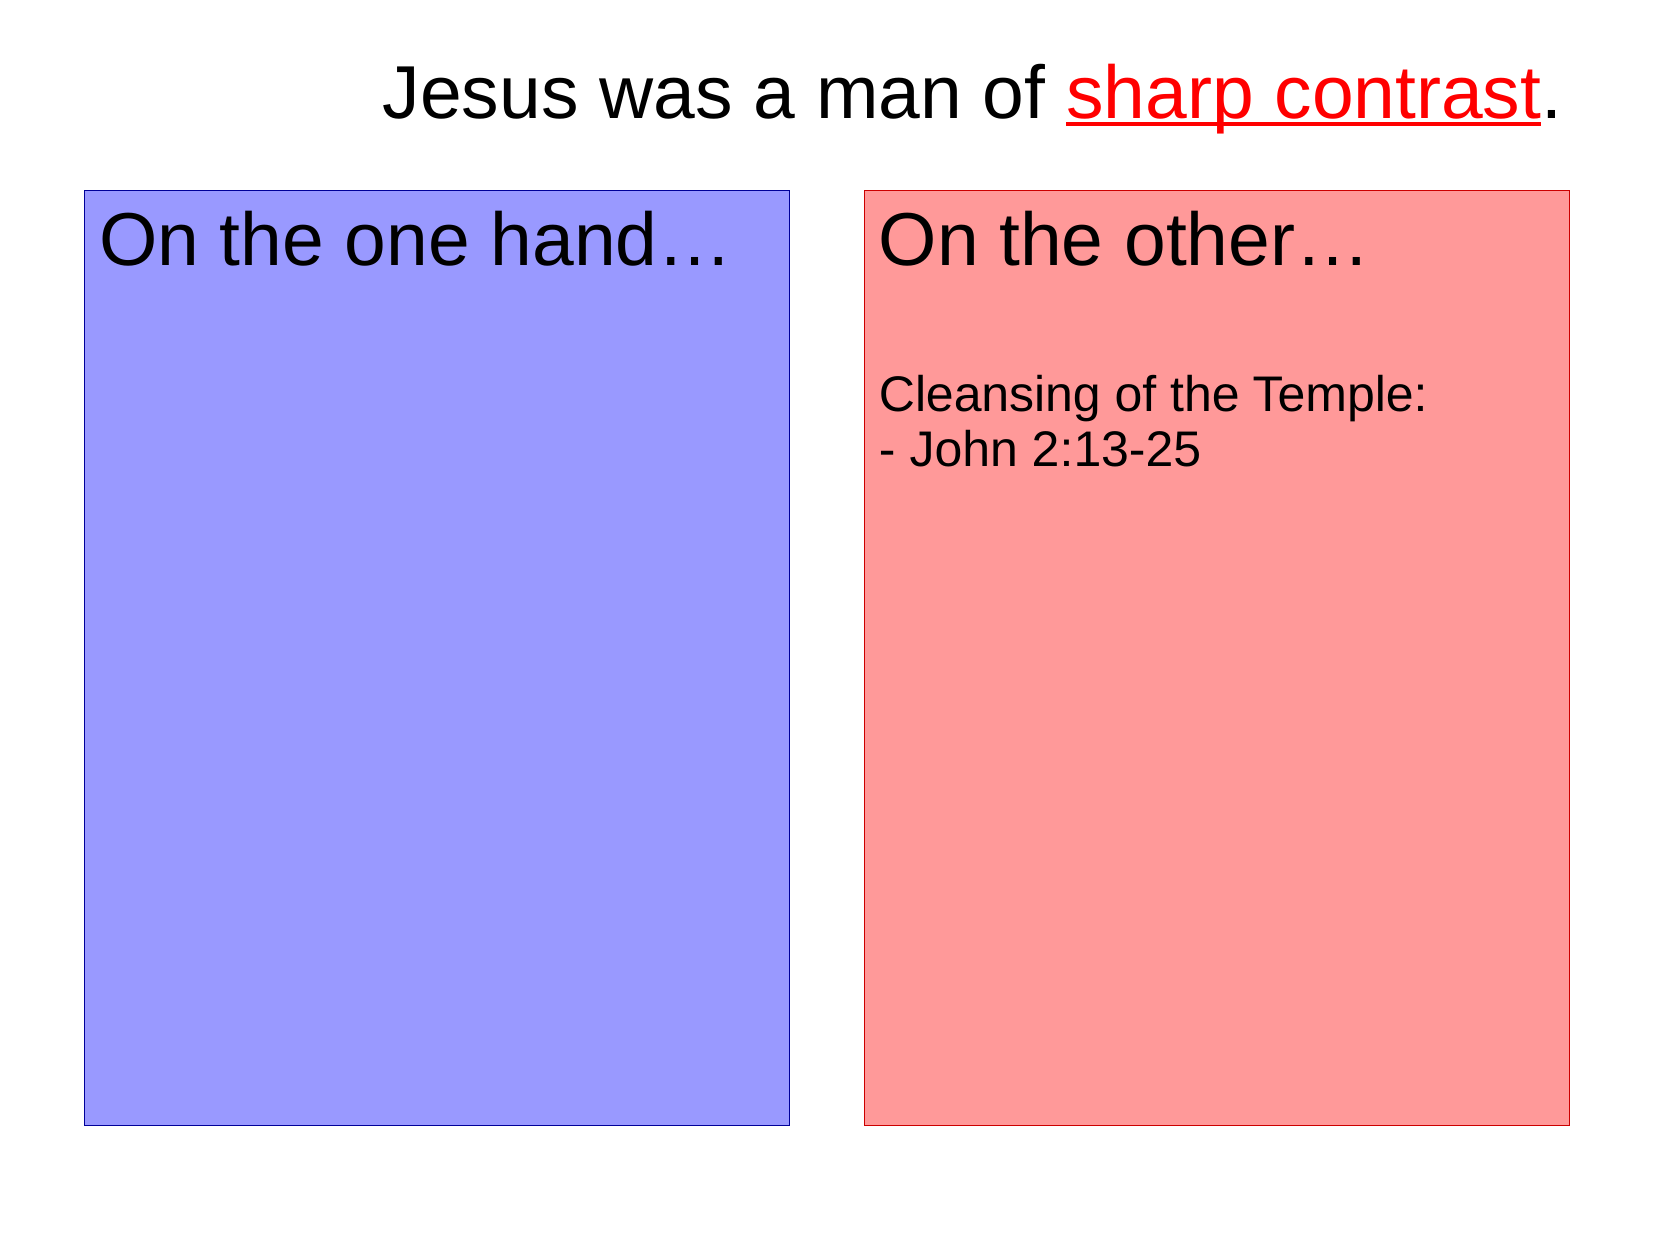

Jesus was a man of sharp contrast.
On the one hand…
On the other…
Cleansing of the Temple:
- John 2:13-25